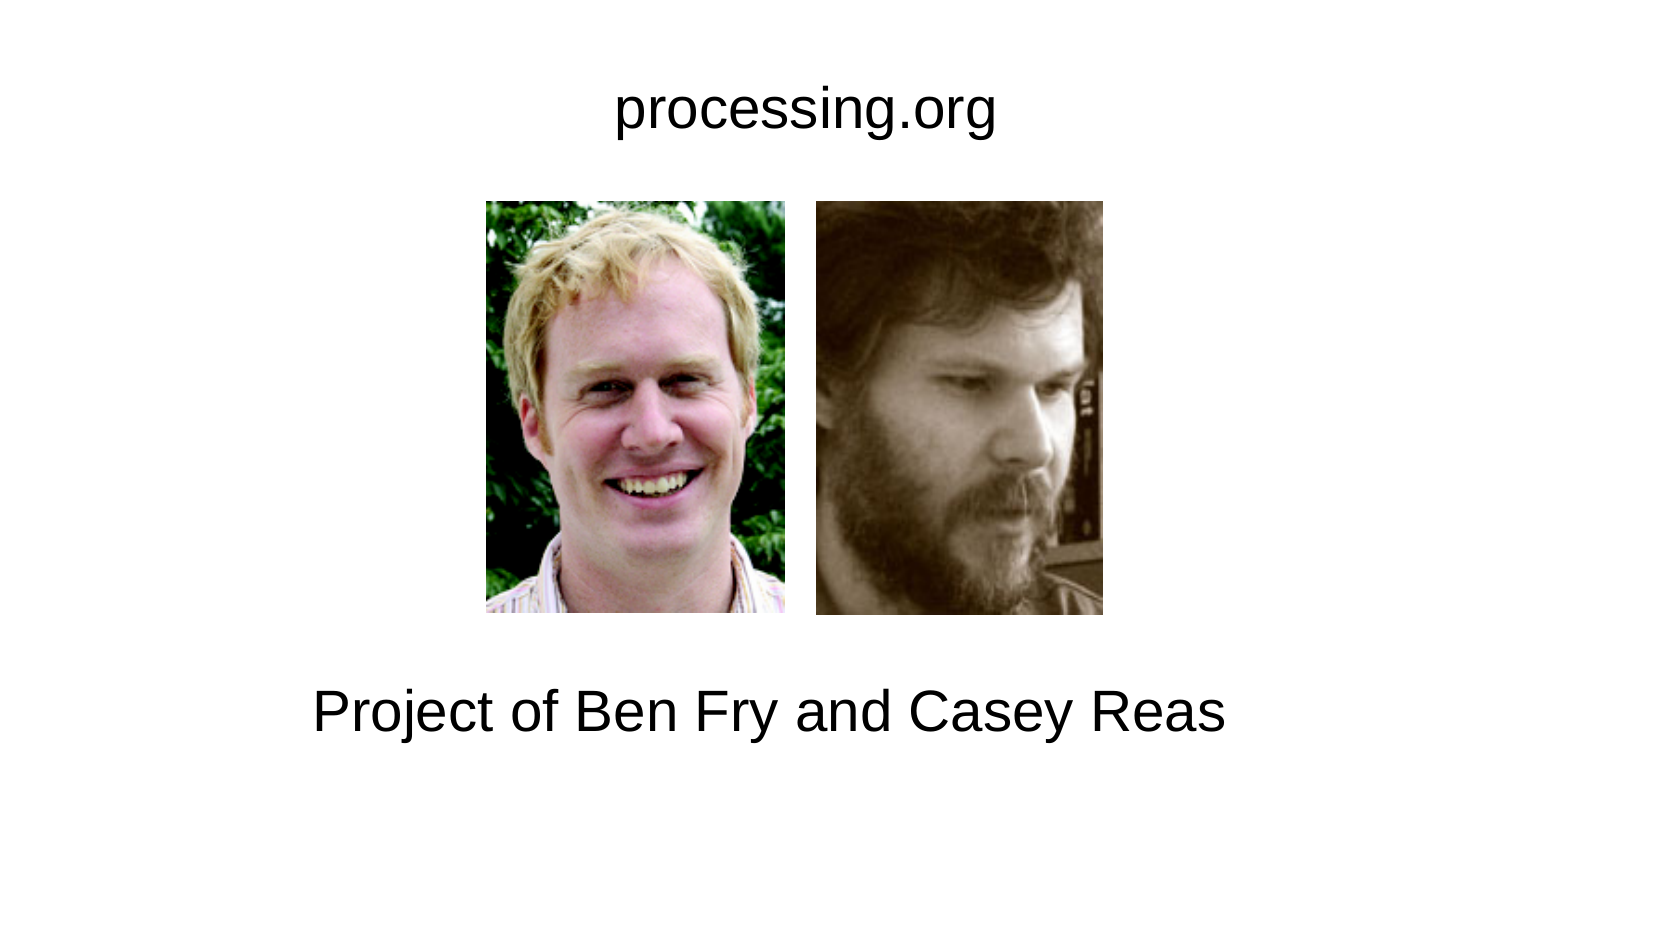

# processing.org
Project of Ben Fry and Casey Reas